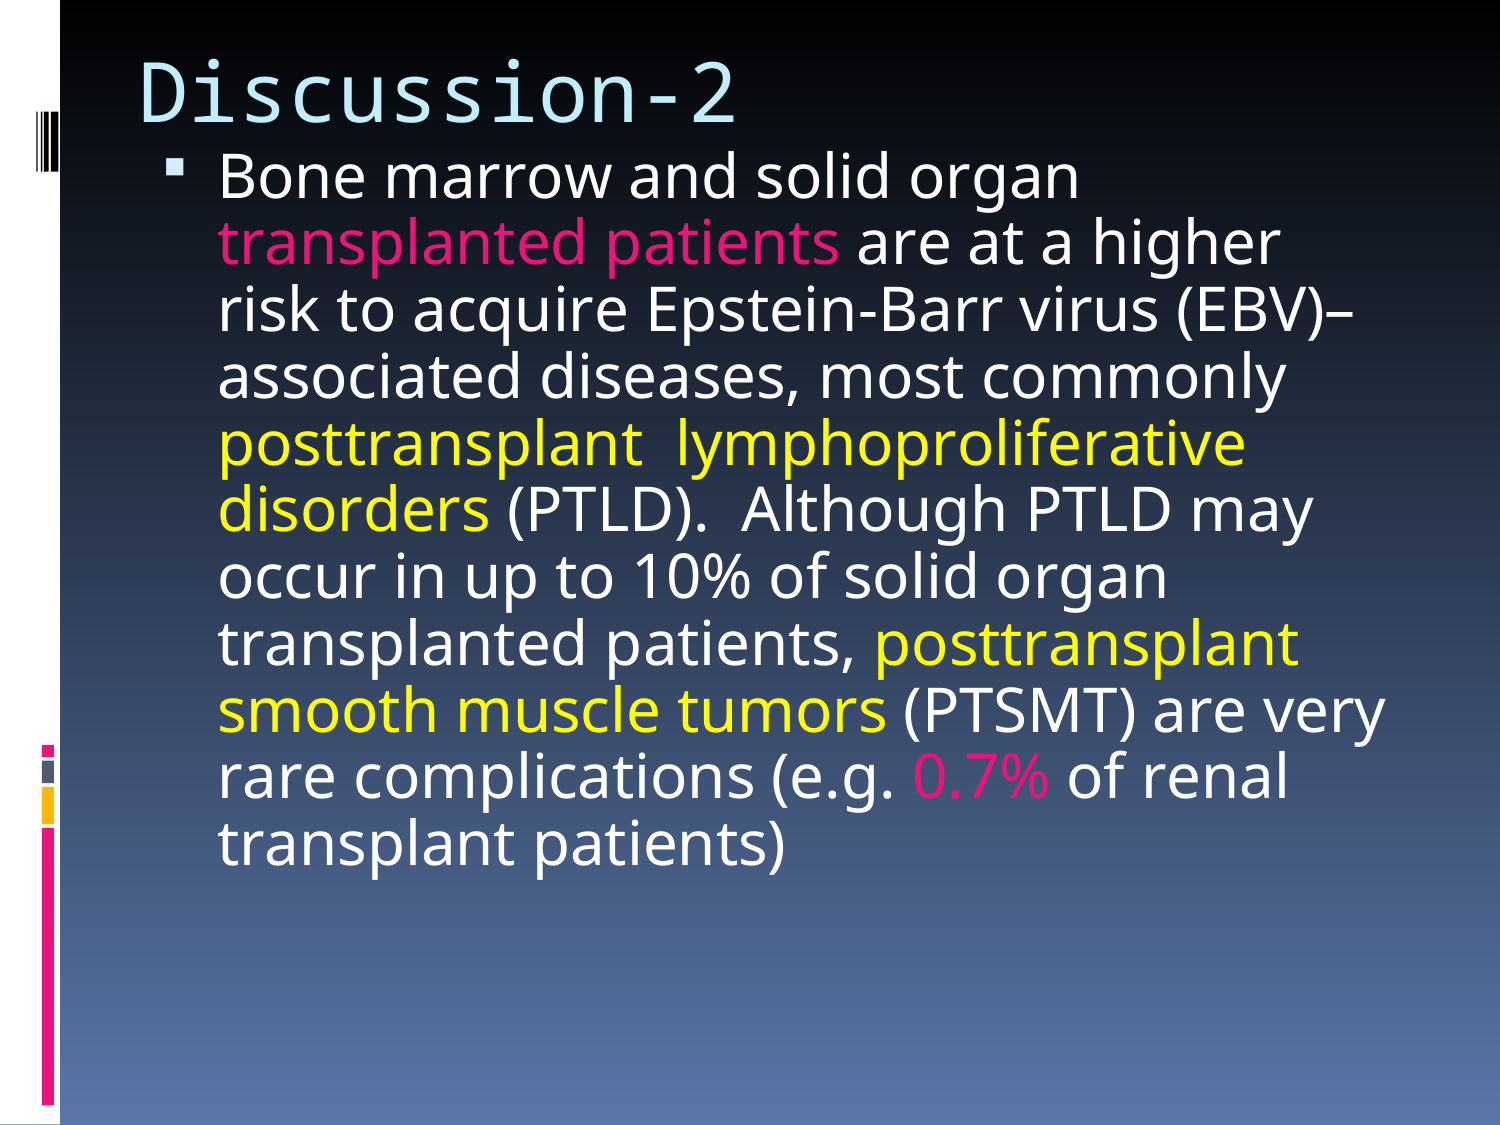

# Discussion-2
Bone marrow and solid organ transplanted patients are at a higher risk to acquire Epstein-Barr virus (EBV)–associated diseases, most commonly posttransplant lymphoproliferative disorders (PTLD). Although PTLD may occur in up to 10% of solid organ transplanted patients, posttransplant smooth muscle tumors (PTSMT) are very rare complications (e.g. 0.7% of renal transplant patients)